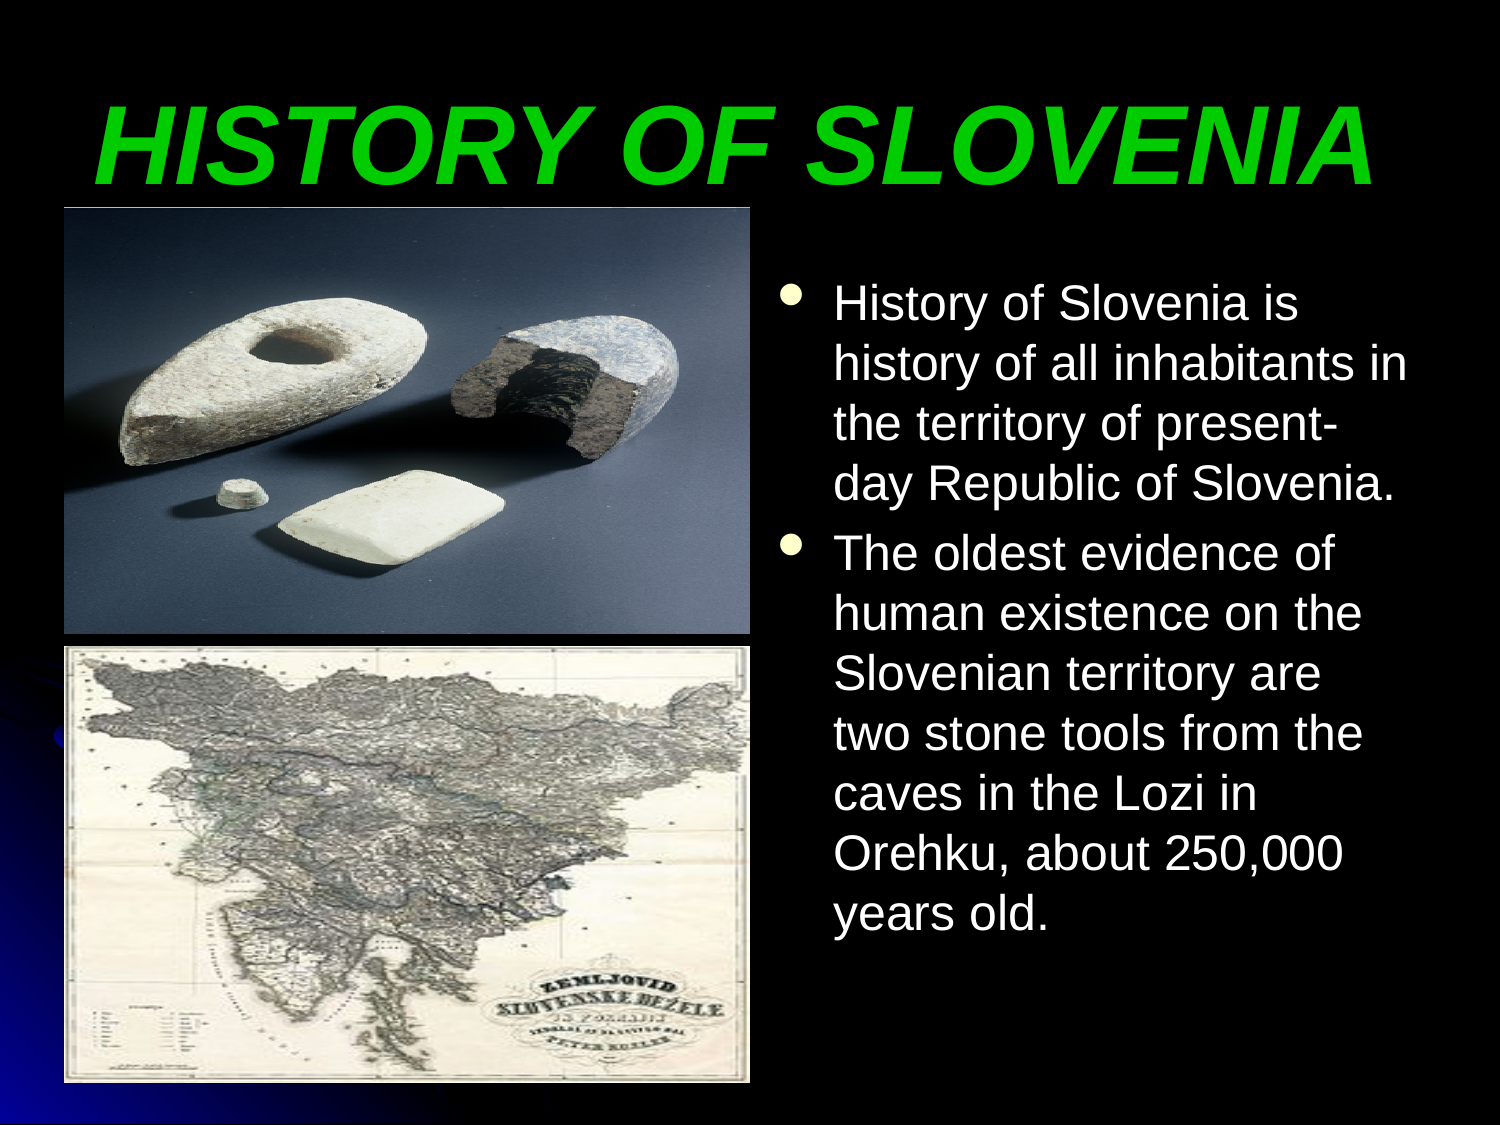

# HISTORY OF SLOVENIA
History of Slovenia is history of all inhabitants in the territory of present-day Republic of Slovenia.
The oldest evidence of human existence on the Slovenian territory are two stone tools from the caves in the Lozi in Orehku, about 250,000 years old.